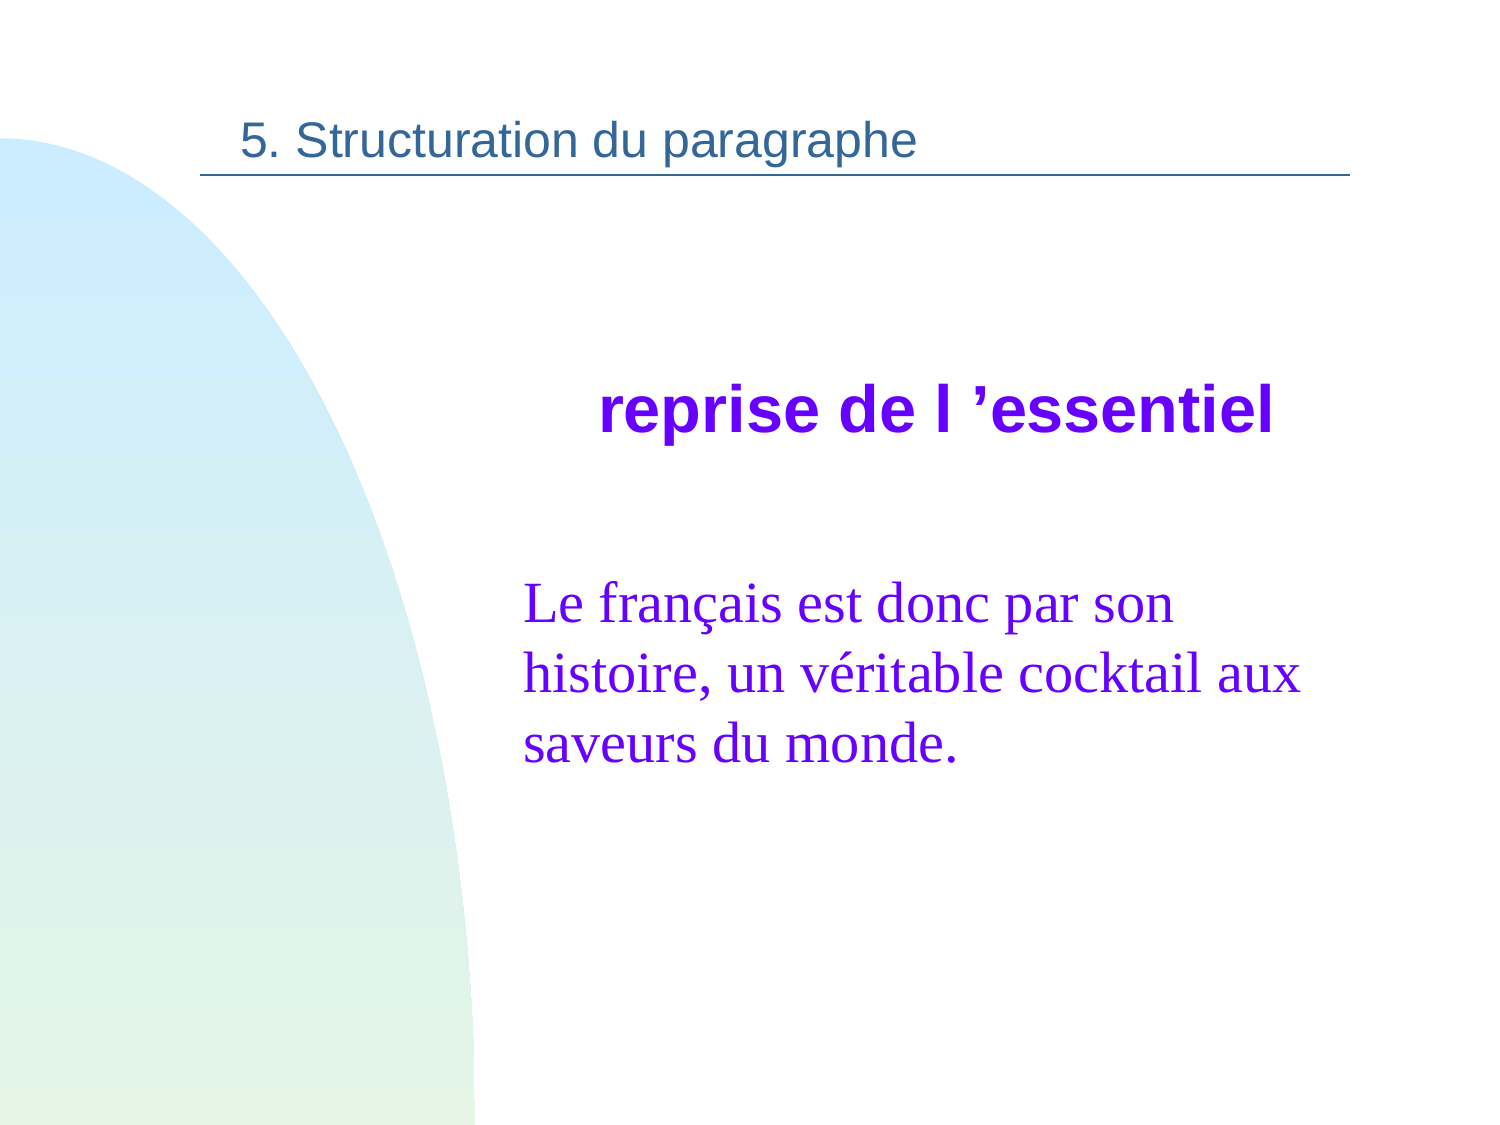

5. Structuration du paragraphe
# reprise de l ’essentiel
Le français est donc par son histoire, un véritable cocktail aux saveurs du monde.